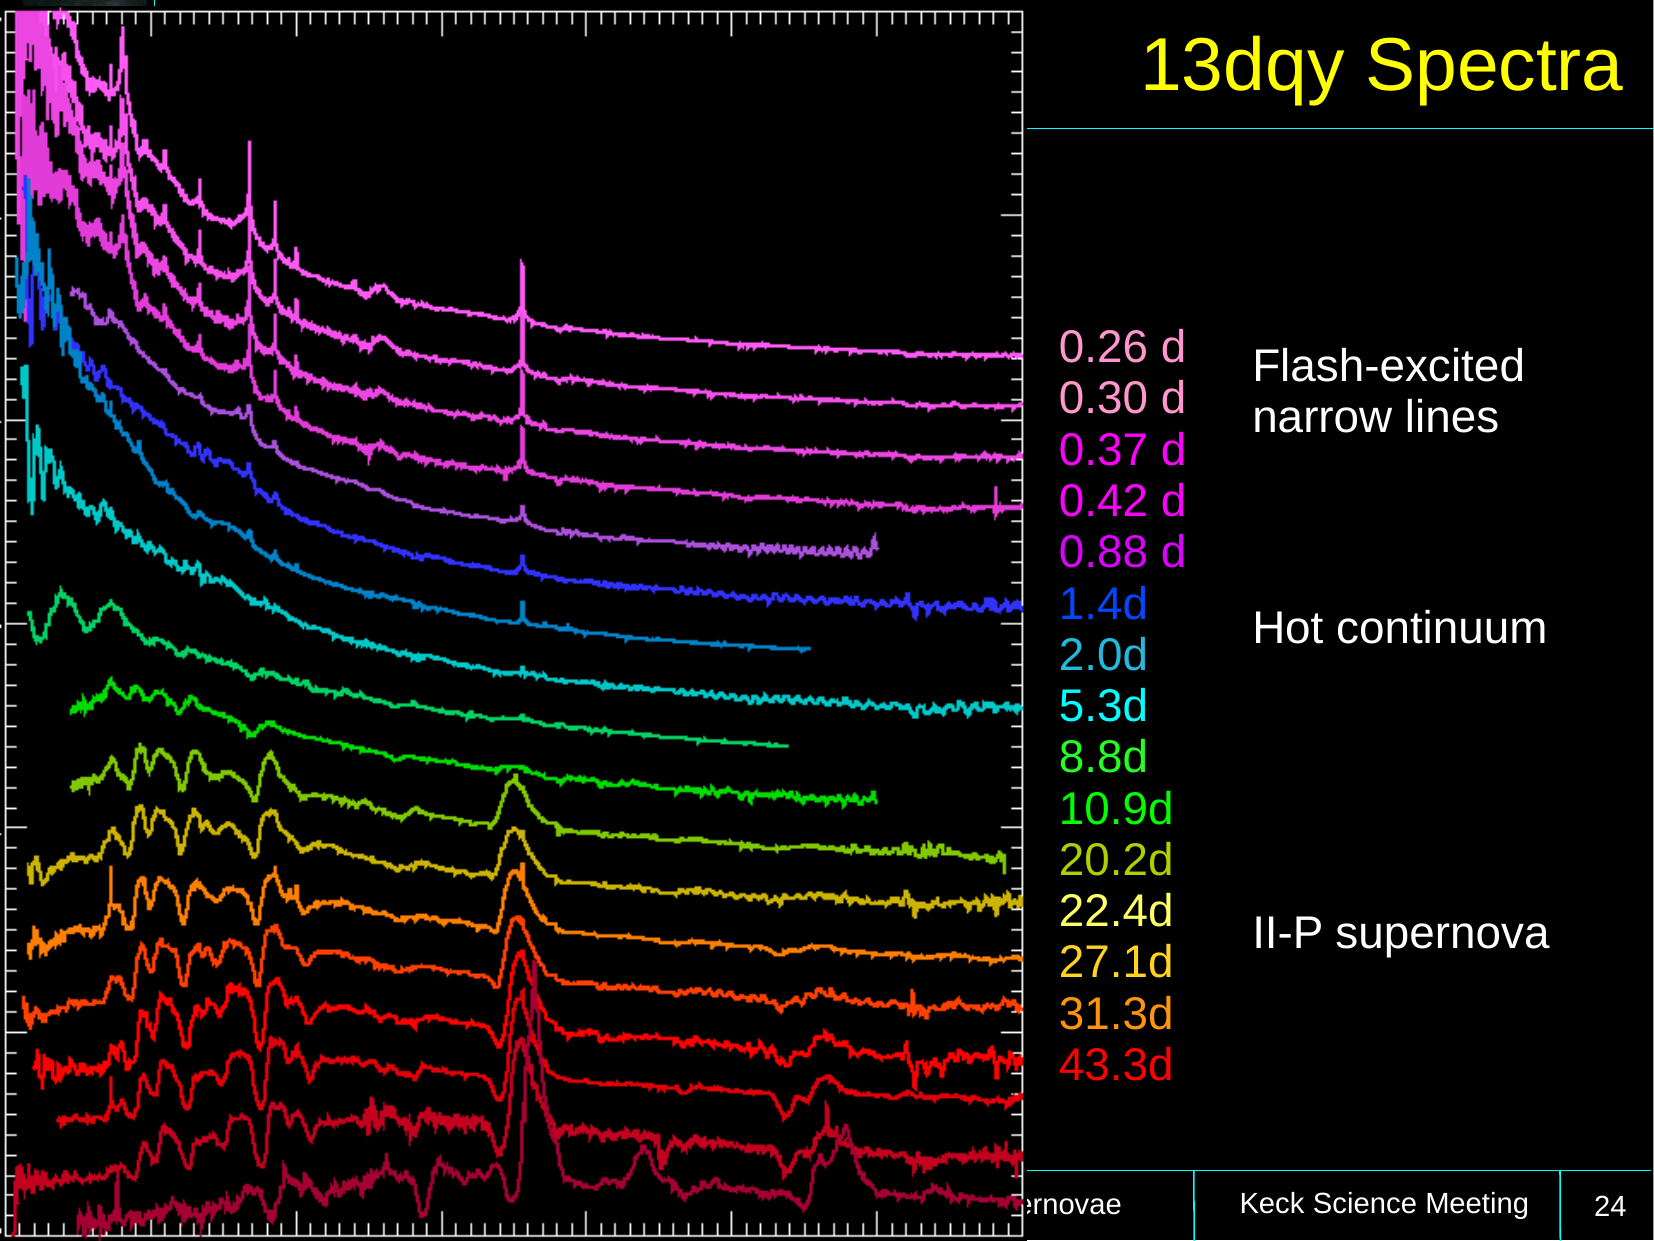

# 13dqy Spectra
0.26 d
0.30 d
0.37 d
0.42 d
0.88 d
1.4d
2.0d
5.3d
8.8d
10.9d
20.2d
22.4d
27.1d
31.3d
43.3d
Flash-excited narrow lines
Hot continuum
II-P supernova
2014-10-03
24